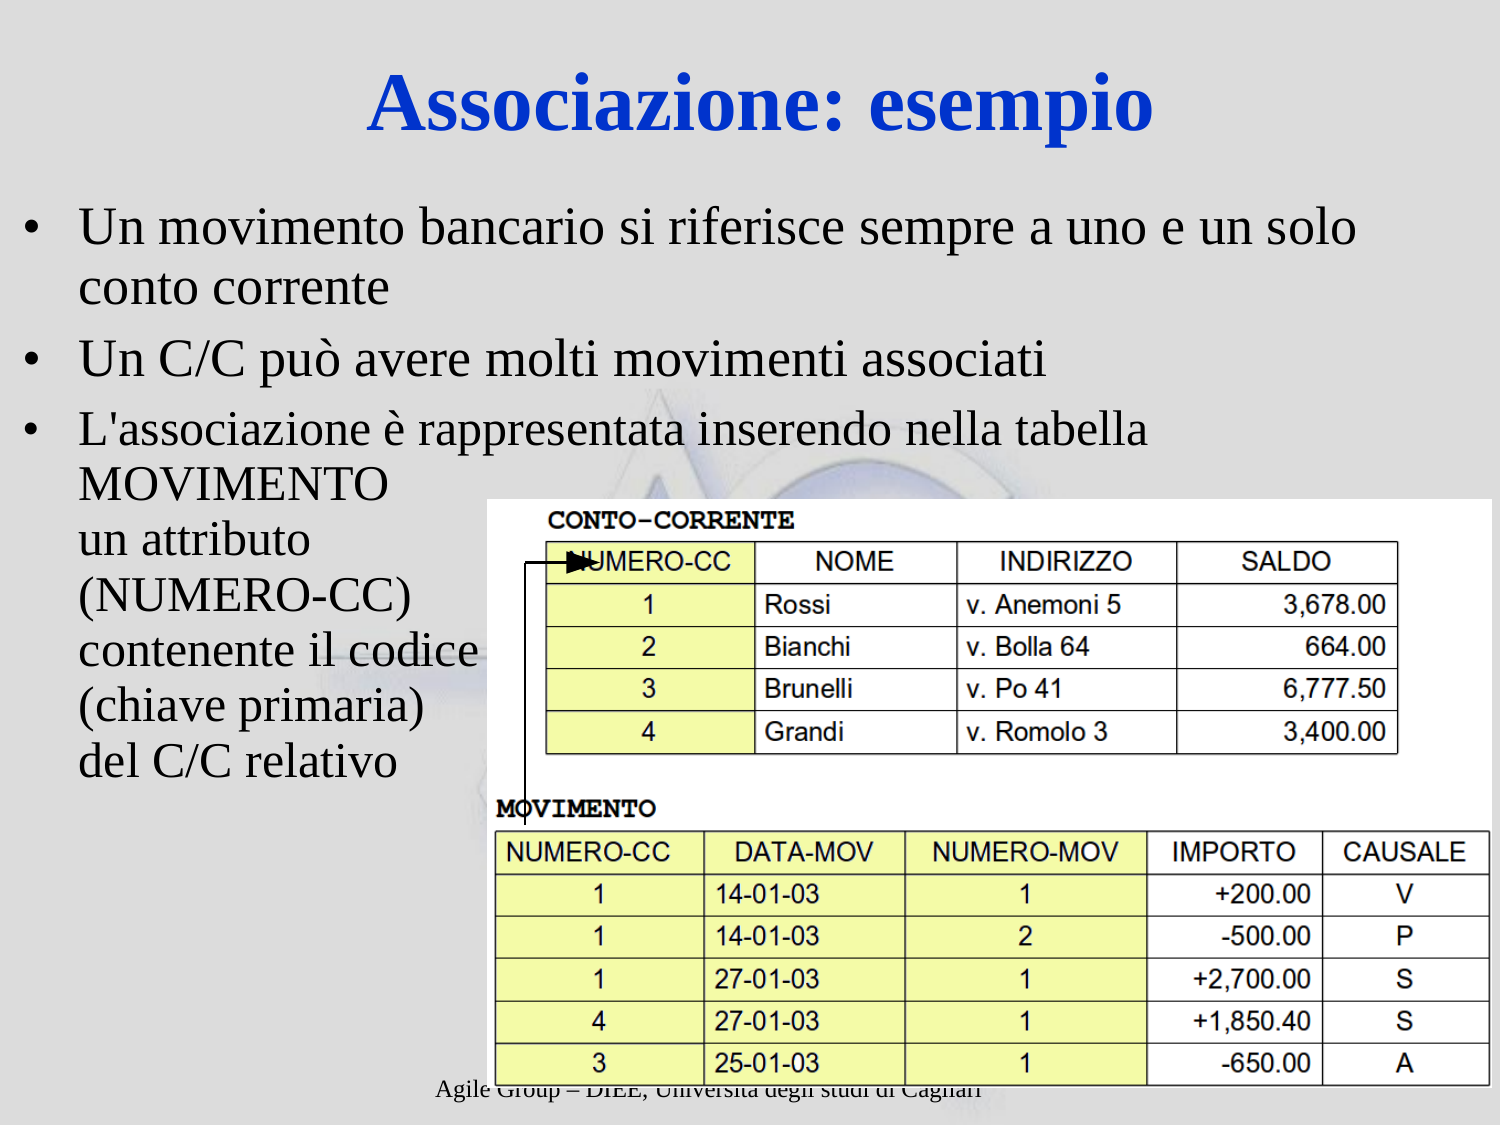

# Associazione: esempio
Un movimento bancario si riferisce sempre a uno e un solo conto corrente
Un C/C può avere molti movimenti associati
L'associazione è rappresentata inserendo nella tabella MOVIMENTO
un attributo
(NUMERO-CC)
contenente il codice
(chiave primaria)
del C/C relativo
27